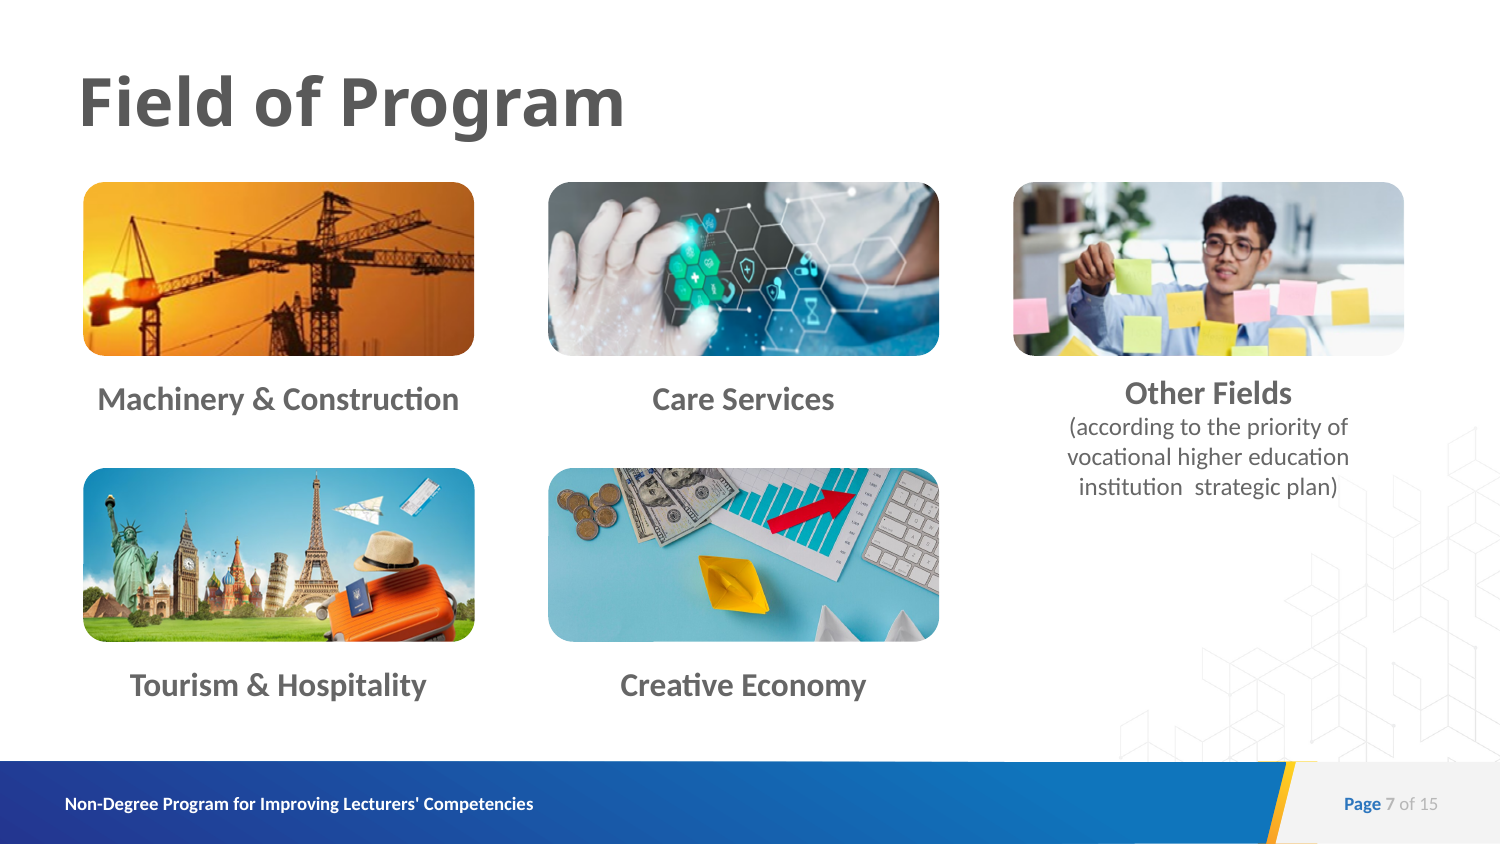

Field of Program
Machinery & Construction
Care Services
Other Fields
(according to the priority of vocational higher education institution strategic plan)
Tourism & Hospitality
Creative Economy